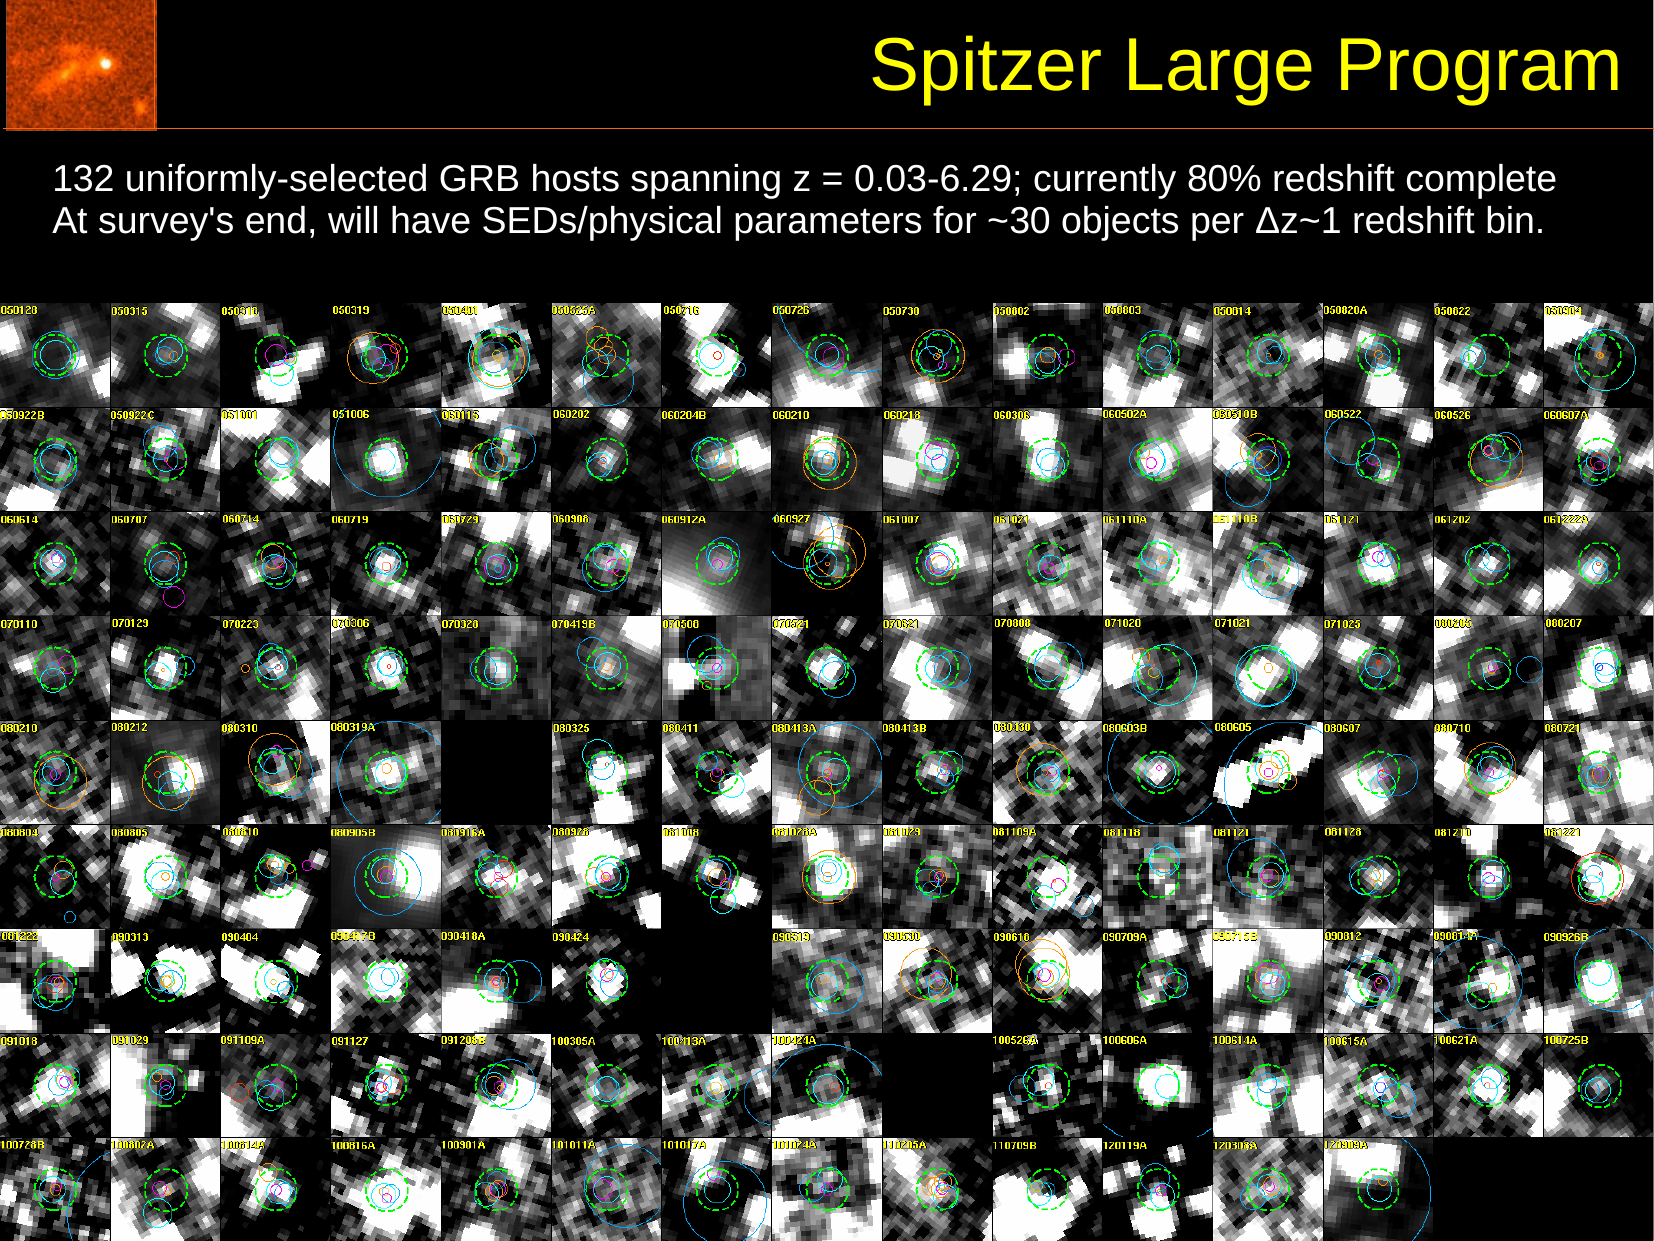

# Spitzer Large Program
132 uniformly-selected GRB hosts spanning z = 0.03-6.29; currently 80% redshift complete
At survey's end, will have SEDs/physical parameters for ~30 objects per Δz~1 redshift bin.
2014-02-06
99